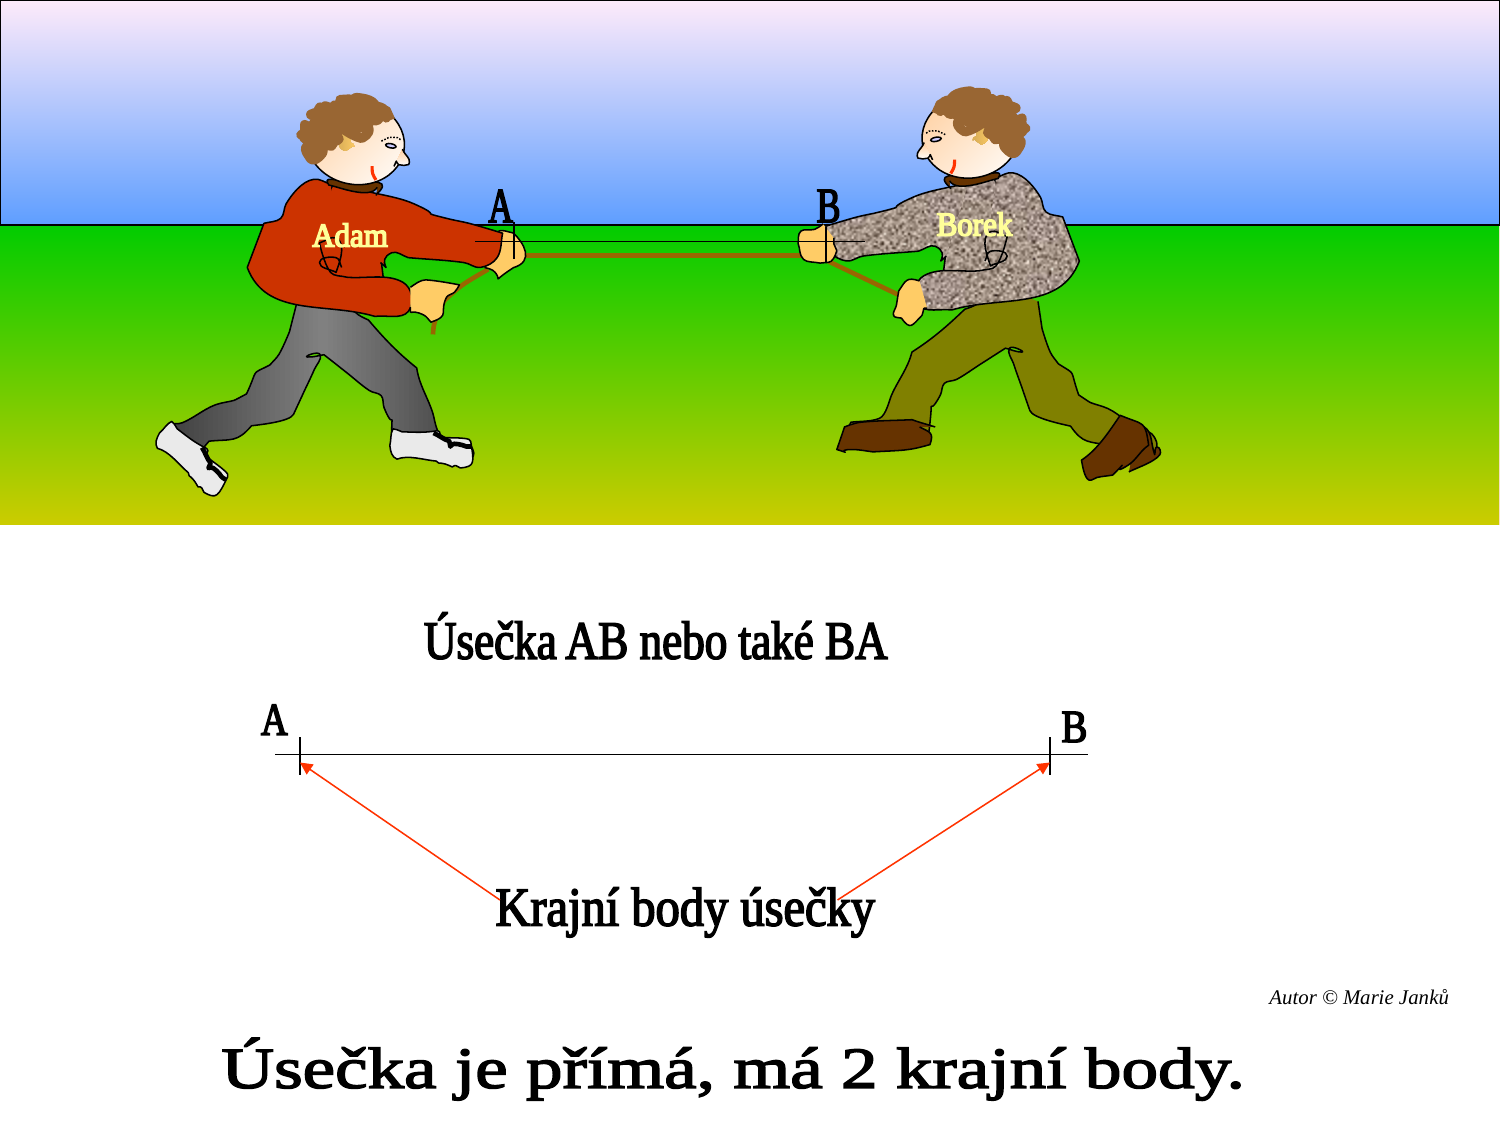

Borek
Adam
# Úsečka
A
B
Úsečka AB nebo také BA
A
B
Krajní body úsečky
Autor © Marie Janků
Úsečka je přímá, má 2 krajní body.